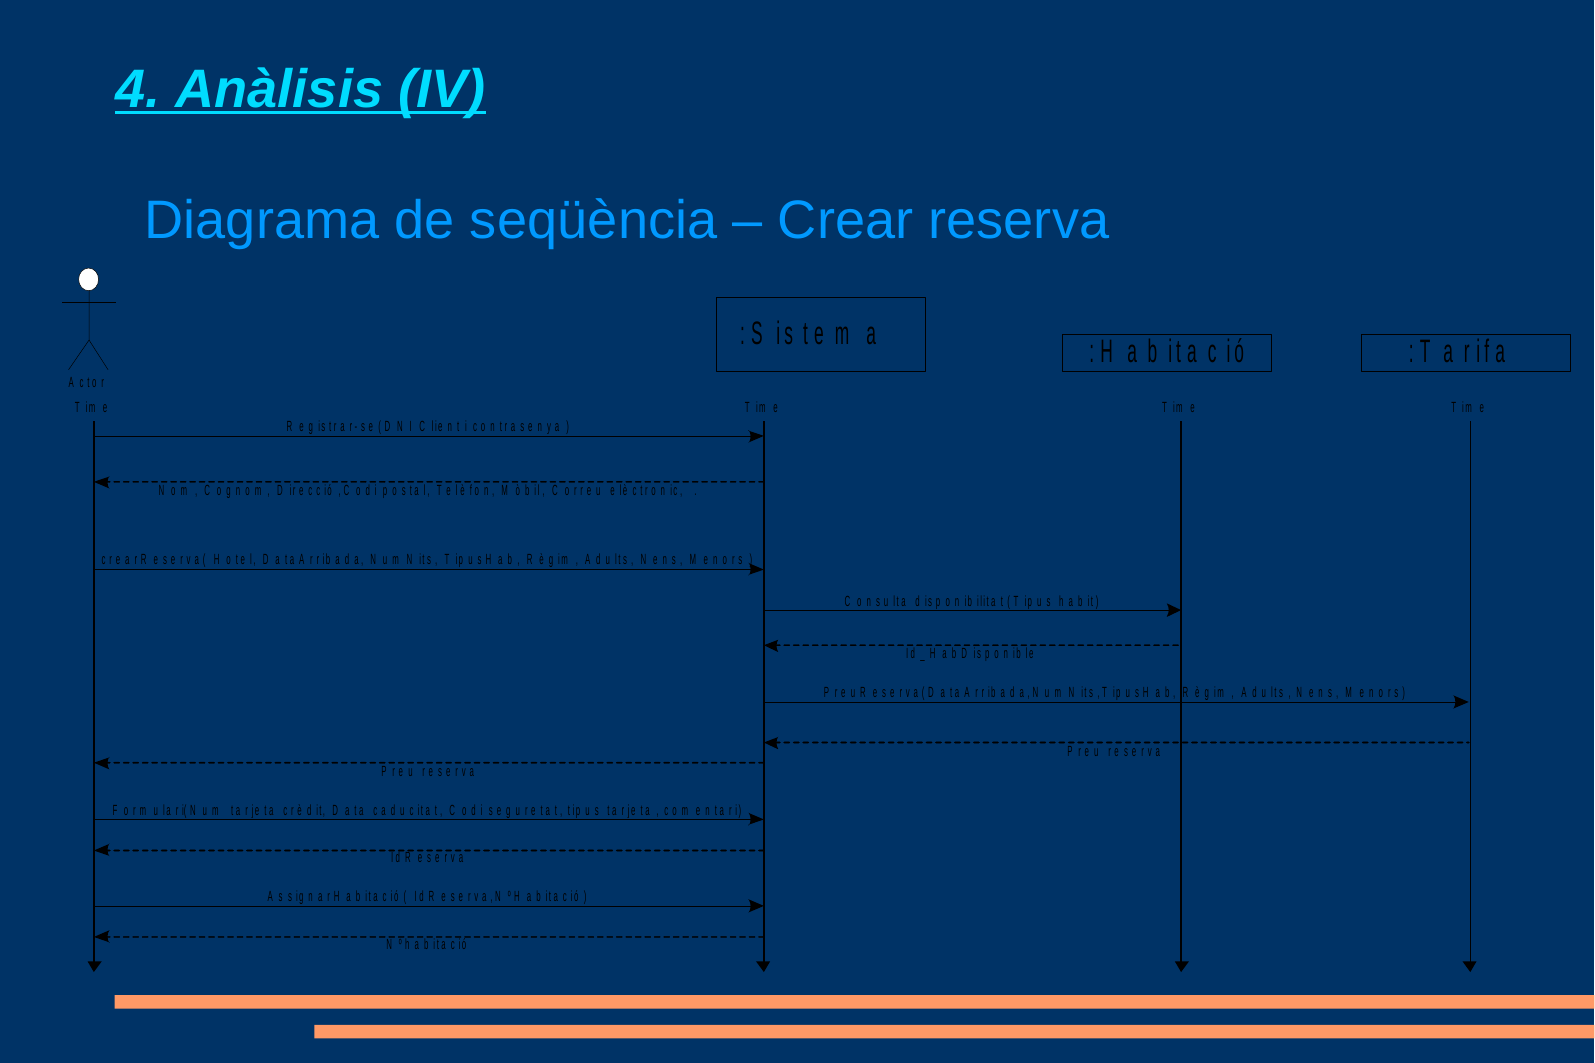

# 4. Anàlisis (IV)
Diagrama de seqüència – Crear reserva